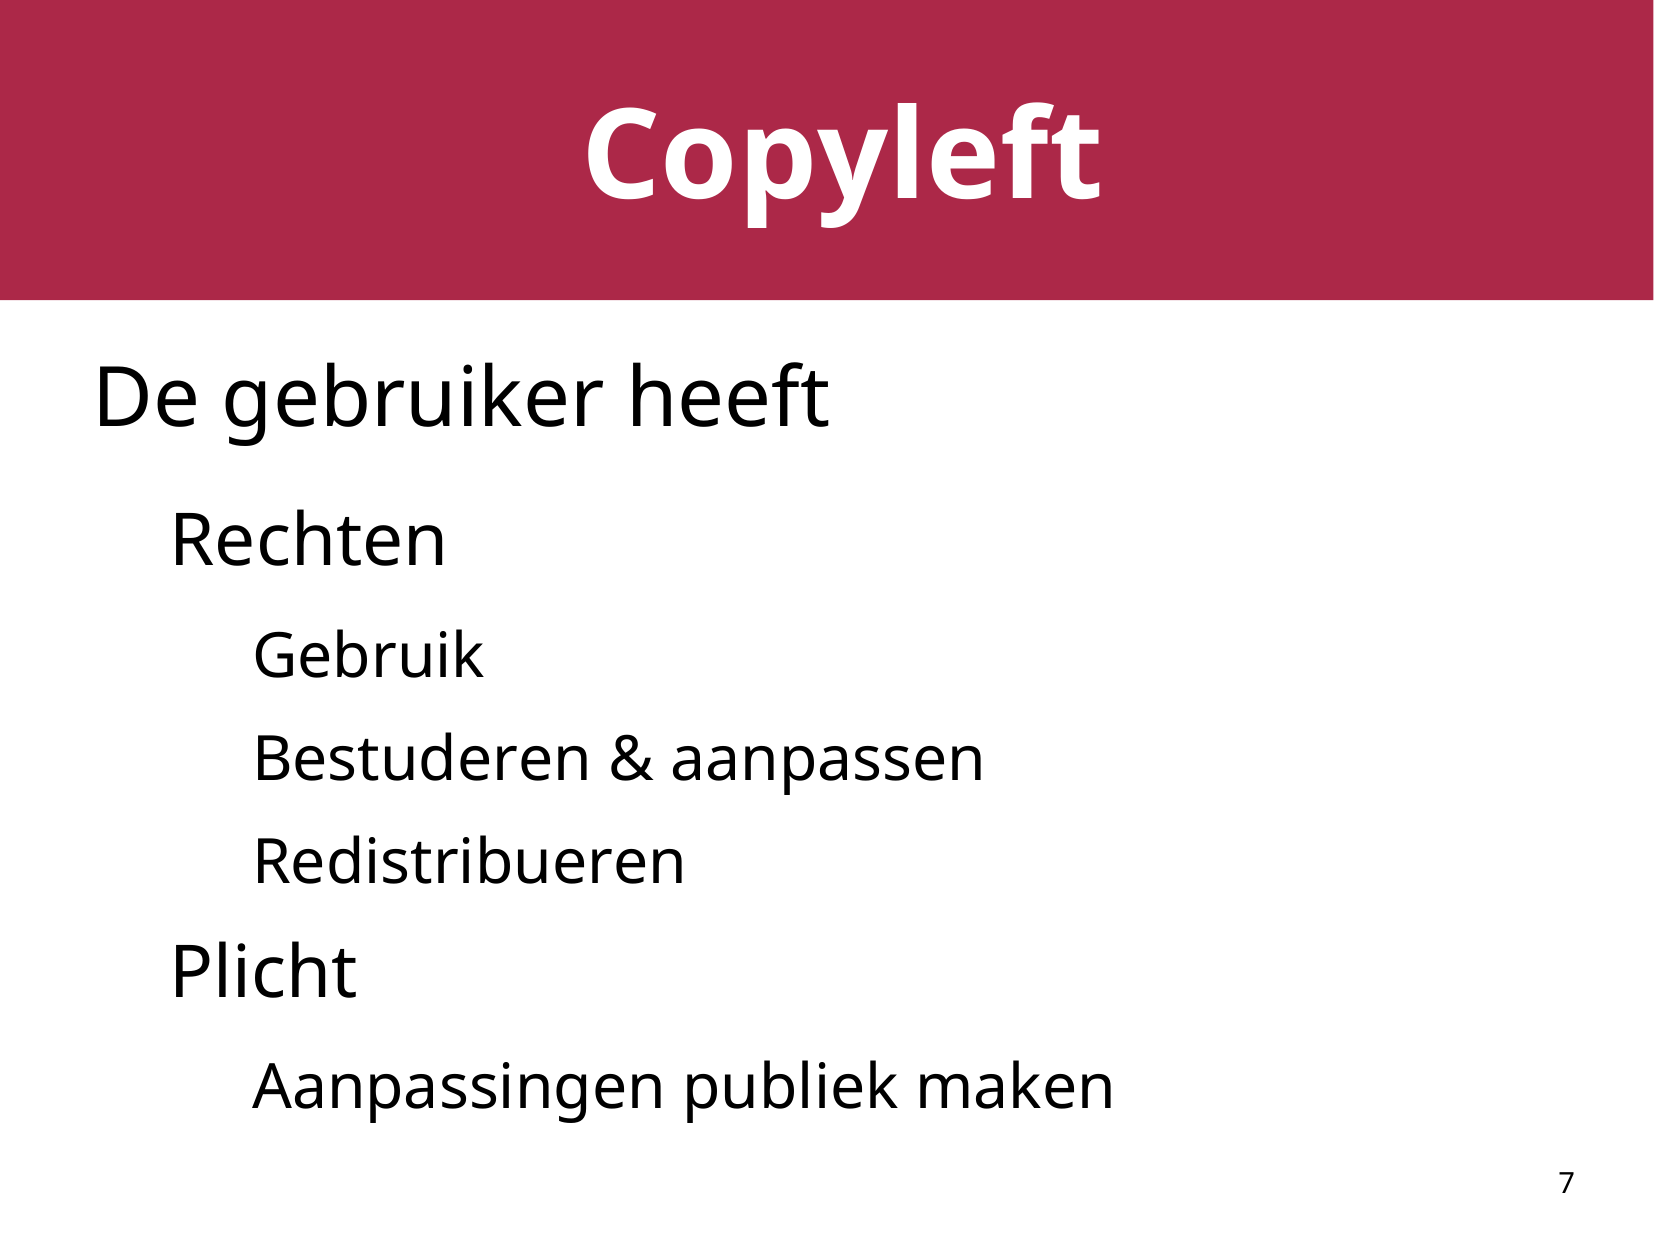

# Copyleft
De gebruiker heeft
Rechten
Gebruik
Bestuderen & aanpassen
Redistribueren
Plicht
Aanpassingen publiek maken
7